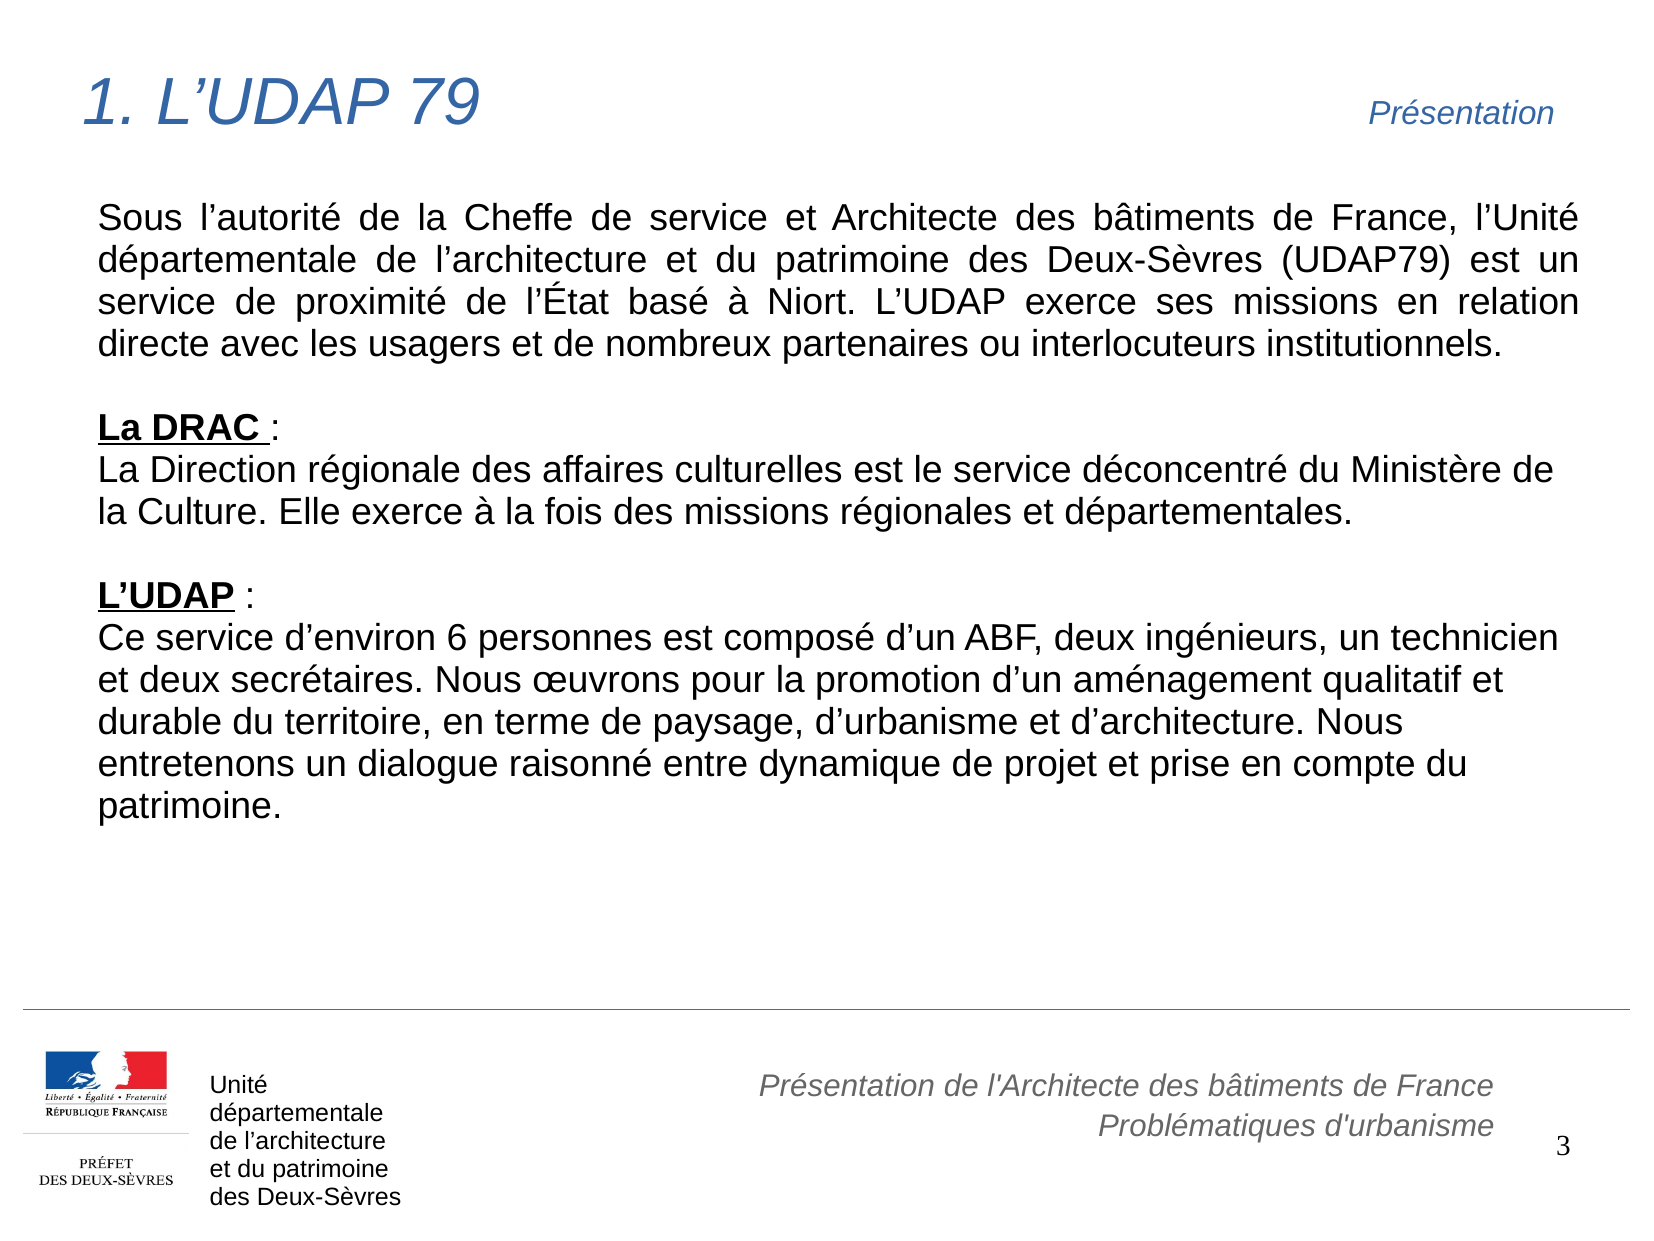

# 1. L’UDAP 79 Présentation
Sous l’autorité de la Cheffe de service et Architecte des bâtiments de France, l’Unité départementale de l’architecture et du patrimoine des Deux-Sèvres (UDAP79) est un service de proximité de l’État basé à Niort. L’UDAP exerce ses missions en relation directe avec les usagers et de nombreux partenaires ou interlocuteurs institutionnels.
La DRAC :
La Direction régionale des affaires culturelles est le service déconcentré du Ministère de la Culture. Elle exerce à la fois des missions régionales et départementales.
L’UDAP :
Ce service d’environ 6 personnes est composé d’un ABF, deux ingénieurs, un technicien et deux secrétaires. Nous œuvrons pour la promotion d’un aménagement qualitatif et durable du territoire, en terme de paysage, d’urbanisme et d’architecture. Nous entretenons un dialogue raisonné entre dynamique de projet et prise en compte du patrimoine.
Présentation de l'Architecte des bâtiments de France
Problématiques d'urbanisme
Unité
départementale
de l’architecture
et du patrimoine
des Deux-Sèvres
3